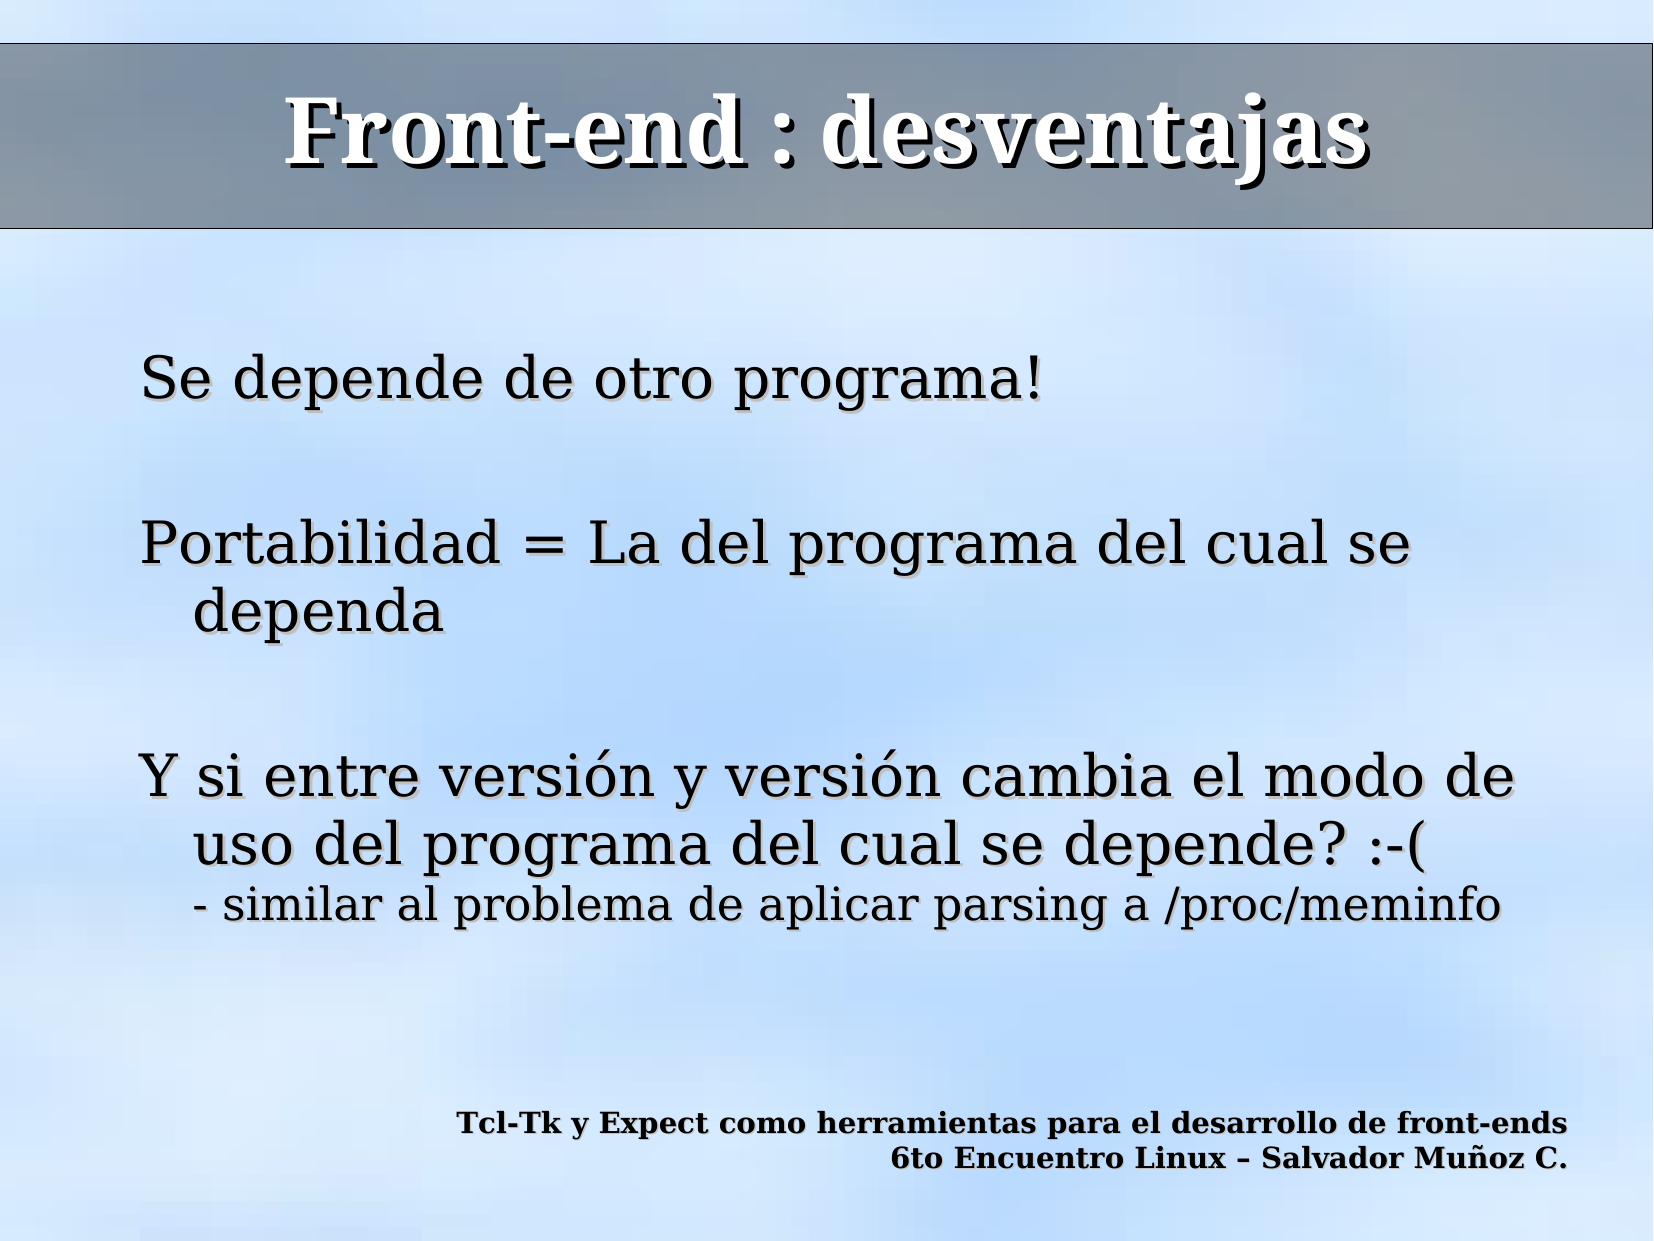

# Front-end : desventajas
Se depende de otro programa!
Portabilidad = La del programa del cual se dependa
Y si entre versión y versión cambia el modo de uso del programa del cual se depende? :-(
- similar al problema de aplicar parsing a /proc/meminfo
Tcl-Tk y Expect como herramientas para el desarrollo de front-ends
6to Encuentro Linux – Salvador Muñoz C.